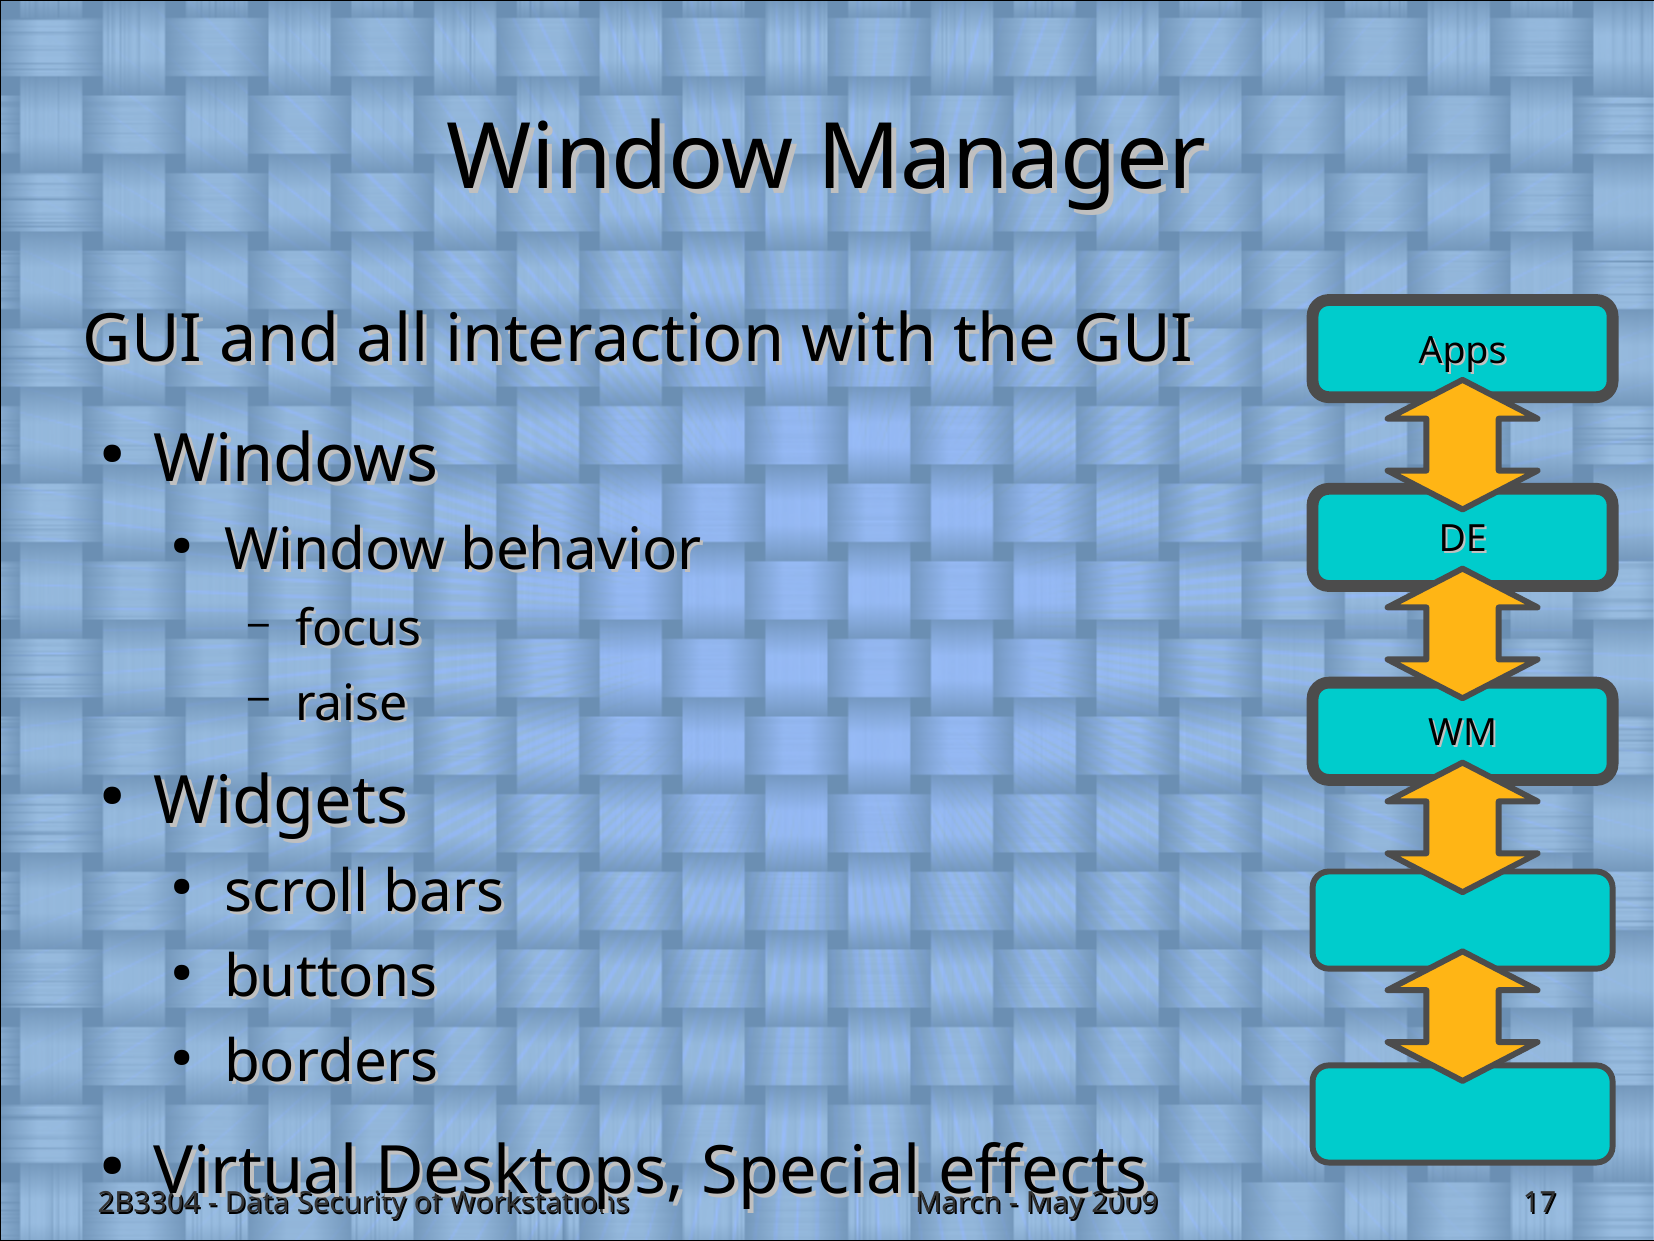

# Window Manager
GUI and all interaction with the GUI
Windows
Window behavior
focus
raise
Widgets
scroll bars
buttons
borders
Virtual Desktops, Special effects
Session management
Apps
DE
WM